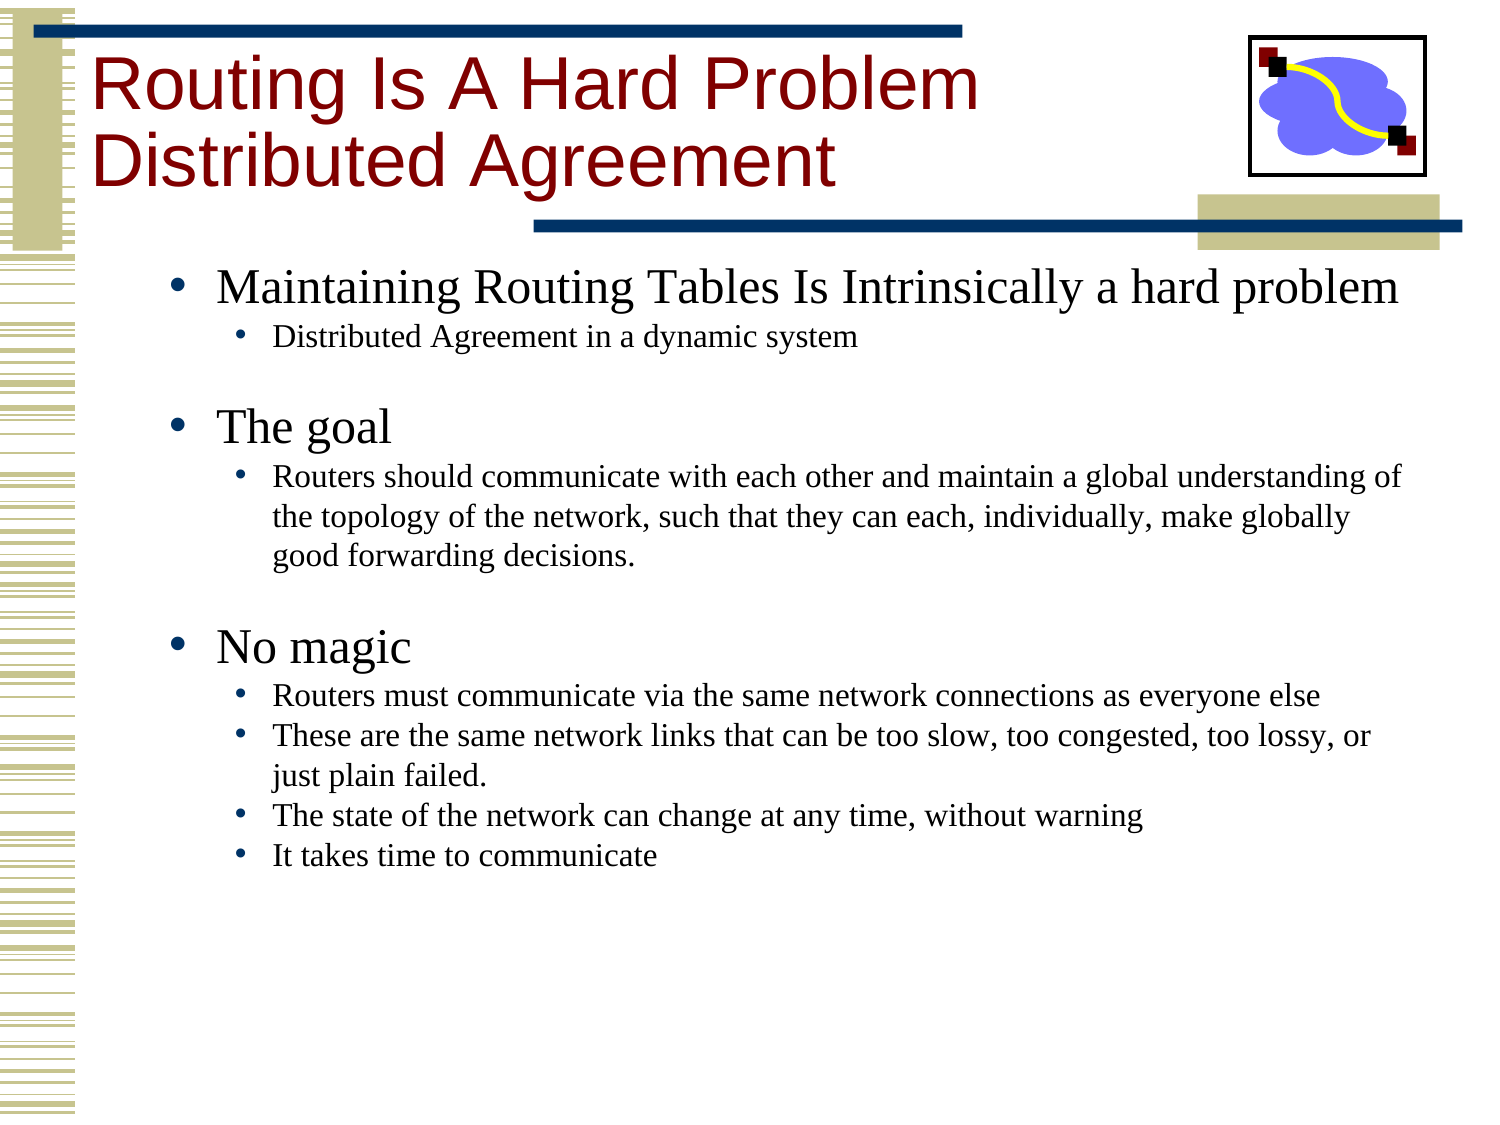

# Routing Is A Hard Problem Distributed Agreement
Maintaining Routing Tables Is Intrinsically a hard problem
Distributed Agreement in a dynamic system
The goal
Routers should communicate with each other and maintain a global understanding of the topology of the network, such that they can each, individually, make globally good forwarding decisions.
No magic
Routers must communicate via the same network connections as everyone else
These are the same network links that can be too slow, too congested, too lossy, or just plain failed.
The state of the network can change at any time, without warning
It takes time to communicate